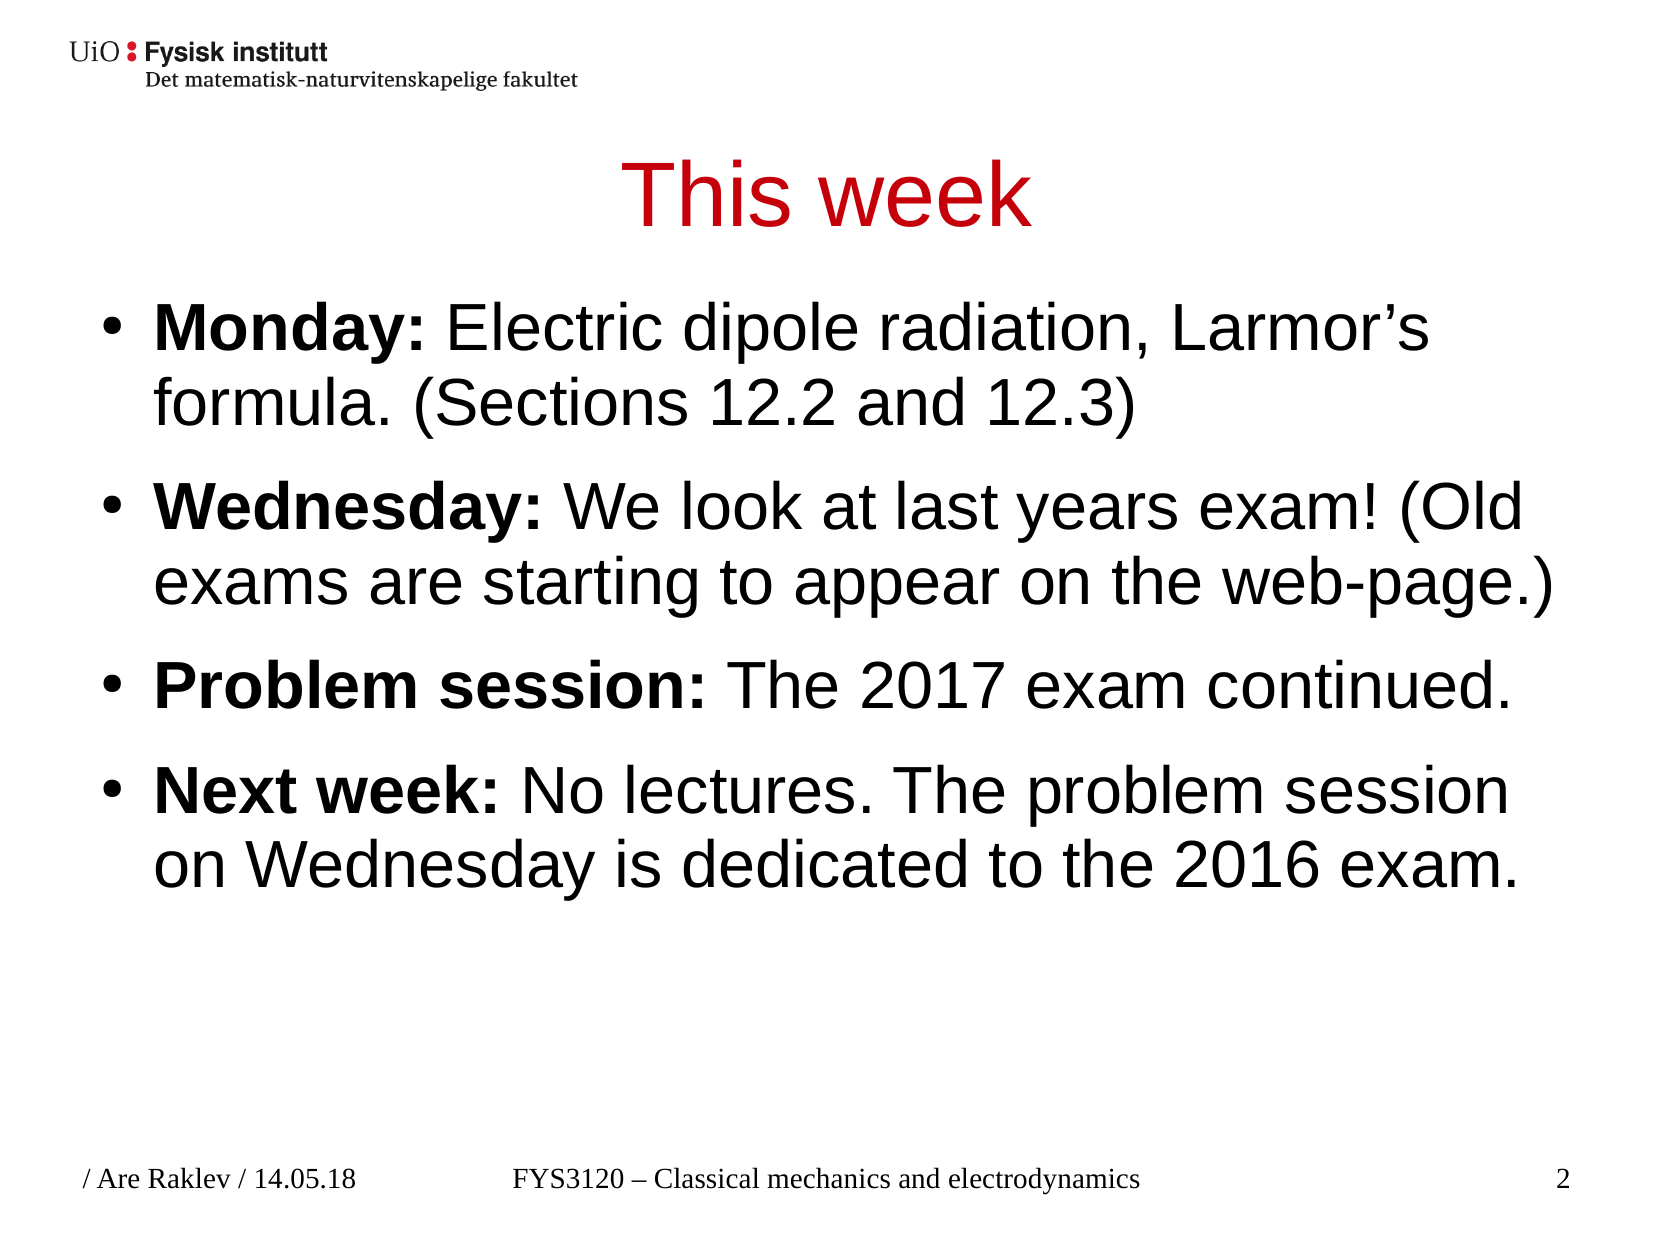

# This week
Monday: Electric dipole radiation, Larmor’s formula. (Sections 12.2 and 12.3)
Wednesday: We look at last years exam! (Old exams are starting to appear on the web-page.)
Problem session: The 2017 exam continued.
Next week: No lectures. The problem session on Wednesday is dedicated to the 2016 exam.
/ Are Raklev / 14.05.18
FYS3120 – Classical mechanics and electrodynamics
2